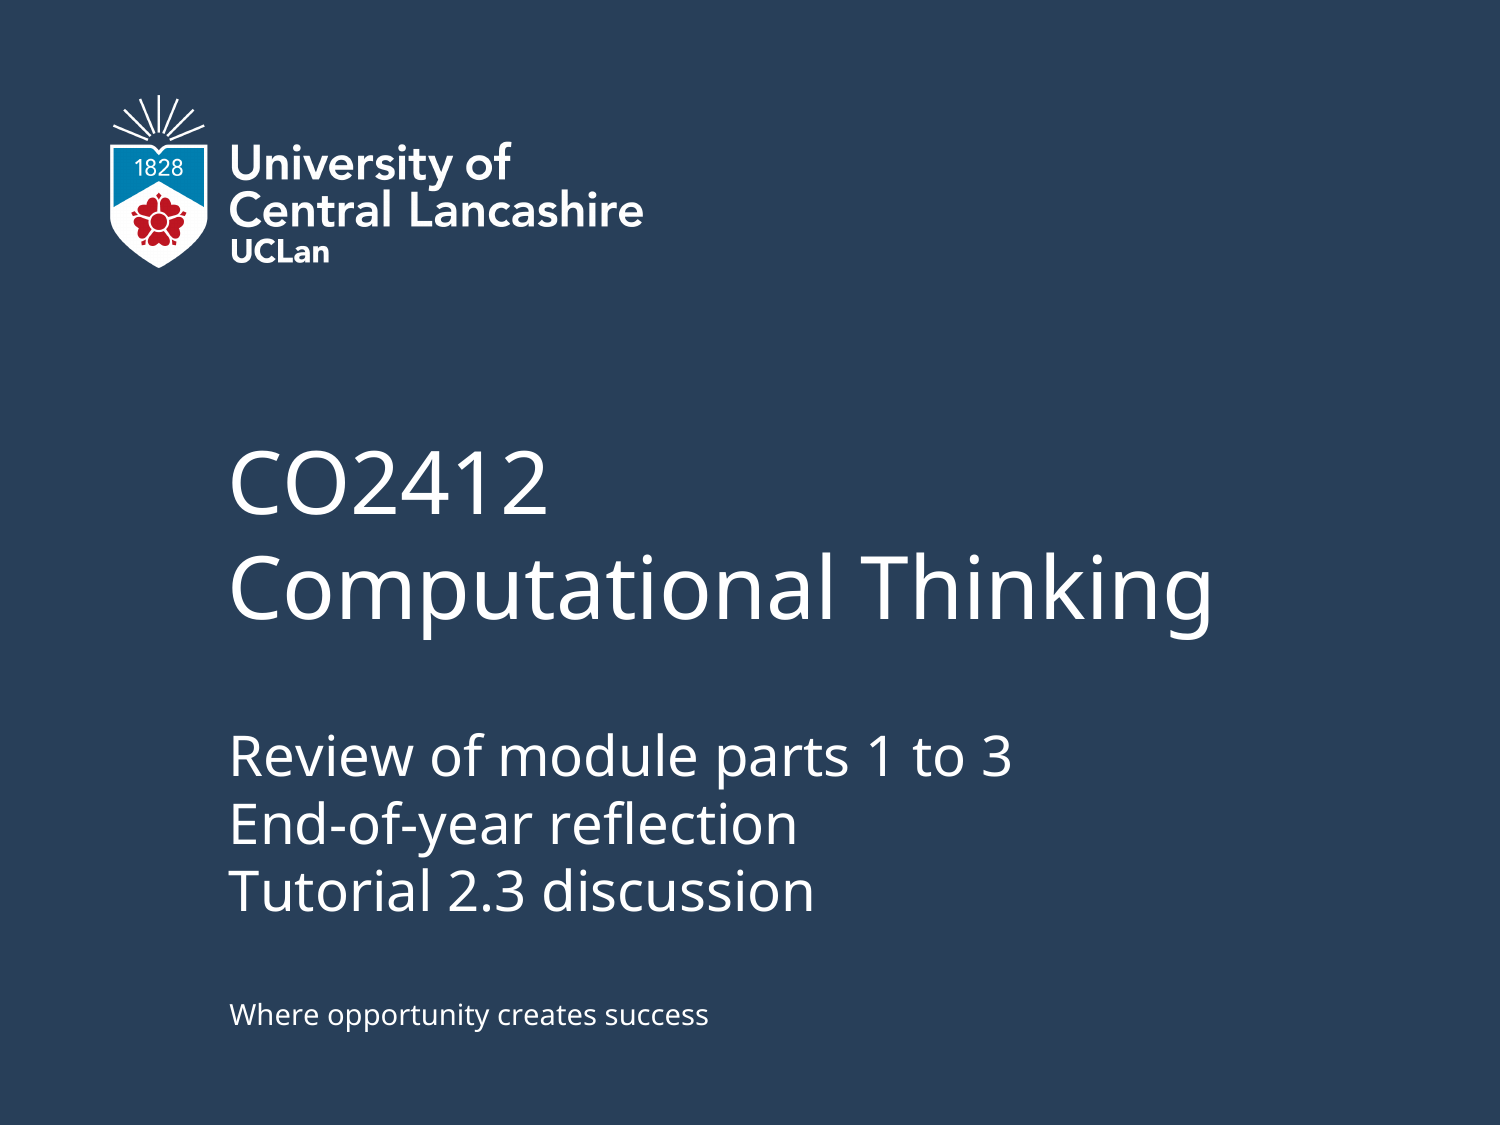

CO2412
Computational Thinking
Review of module parts 1 to 3
End-of-year reflection
Tutorial 2.3 discussion